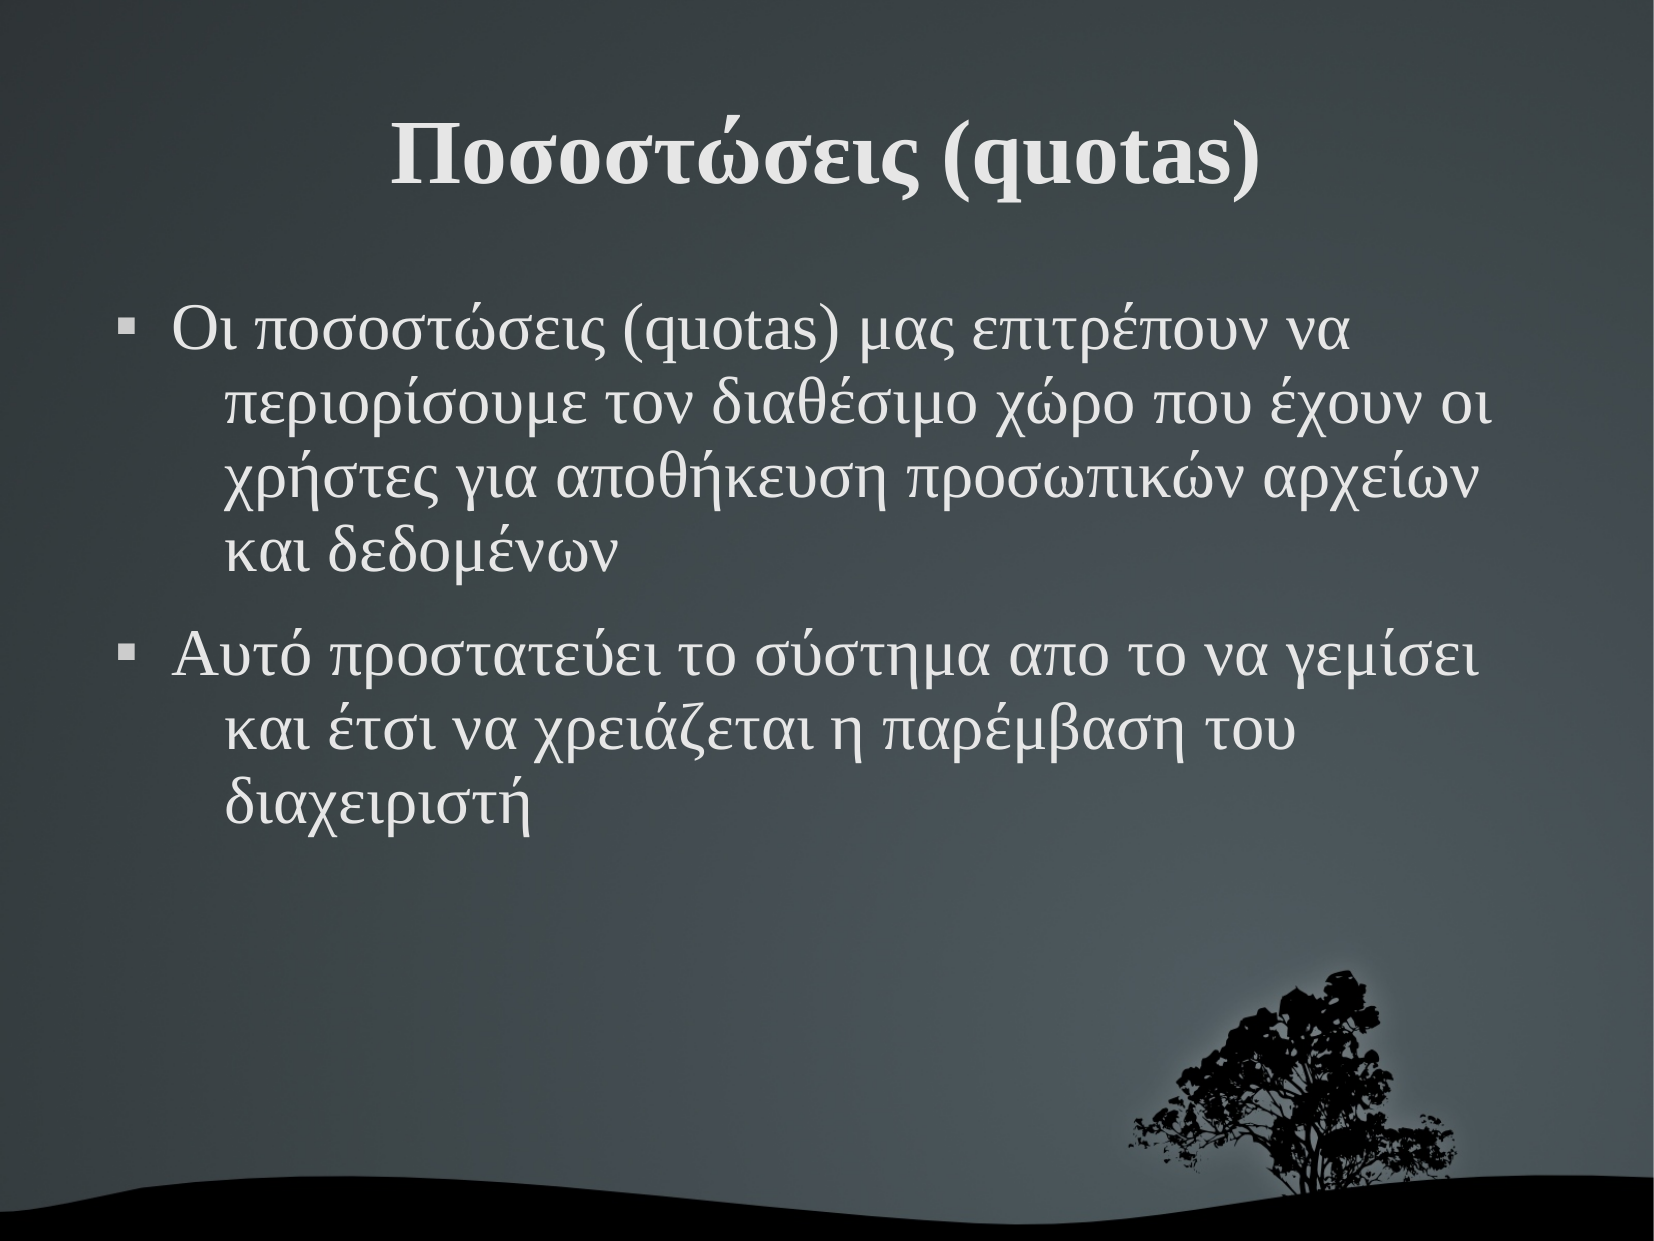

# Ποσοστώσεις (quotas)
Οι ποσοστώσεις (quotas) μας επιτρέπουν να περιορίσουμε τον διαθέσιμο χώρο που έχουν οι χρήστες για αποθήκευση προσωπικών αρχείων και δεδομένων
Αυτό προστατεύει το σύστημα απο το να γεμίσει και έτσι να χρειάζεται η παρέμβαση του διαχειριστή